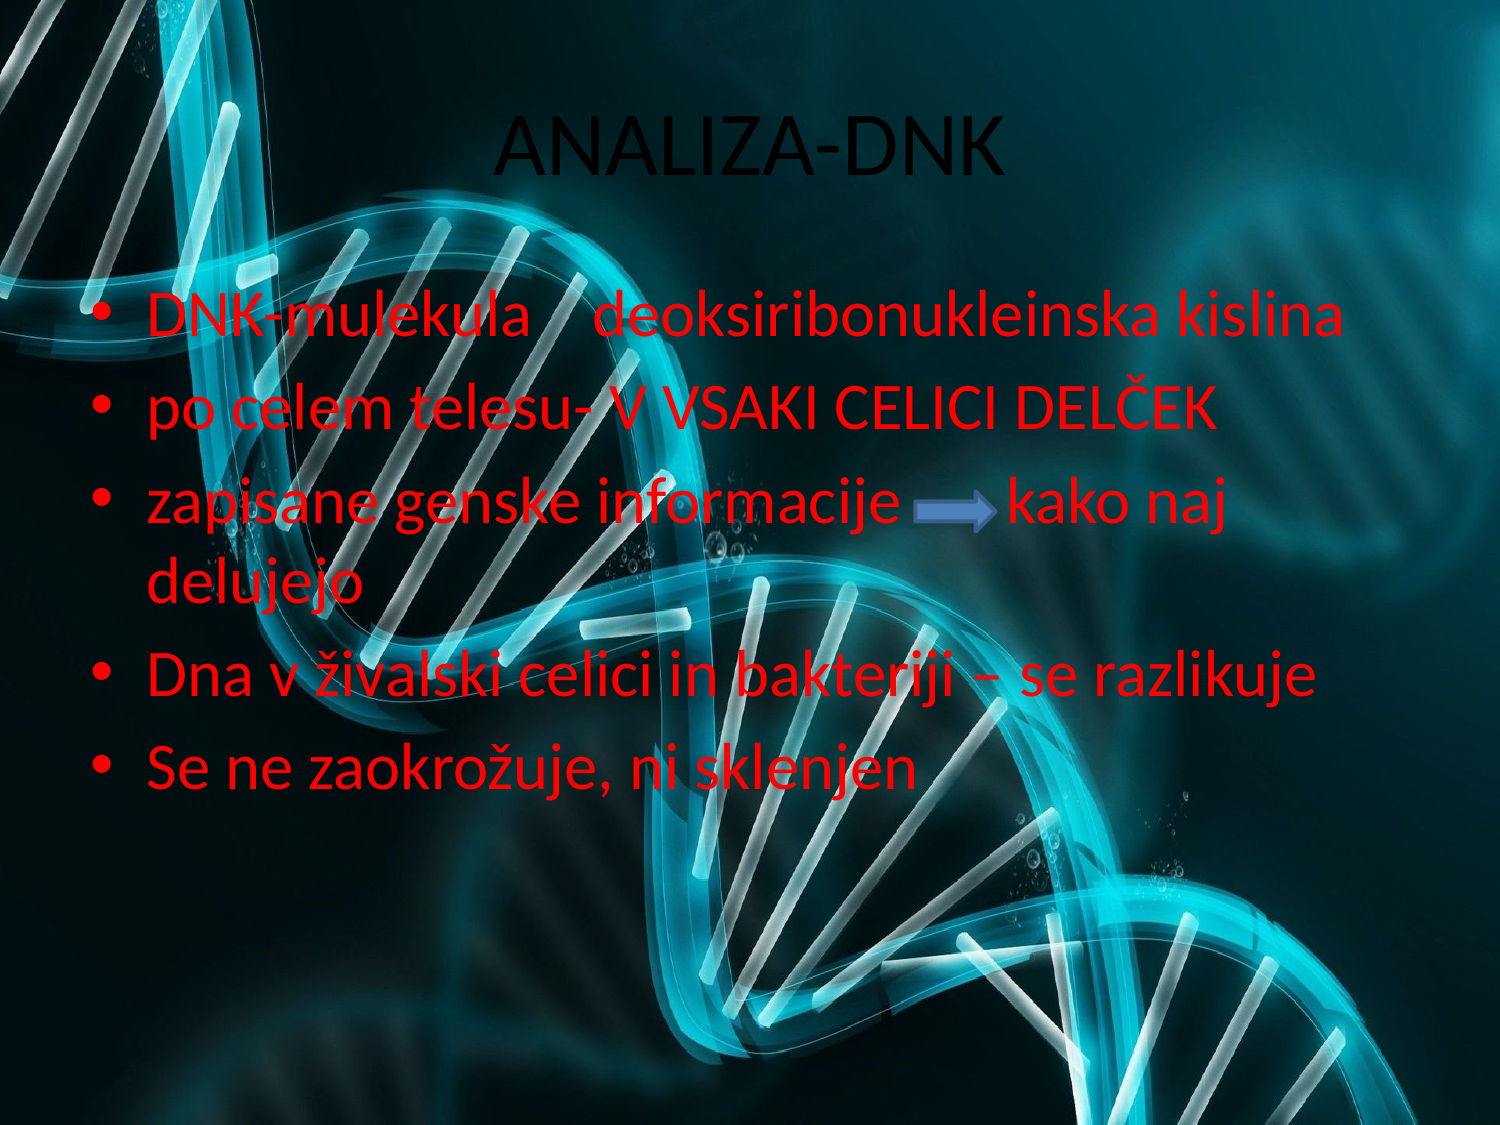

# ANALIZA-DNK
DNK-mulekula deoksiribonukleinska kislina
po celem telesu- V VSAKI CELICI DELČEK
zapisane genske informacije kako naj delujejo
Dna v živalski celici in bakteriji – se razlikuje
Se ne zaokrožuje, ni sklenjen